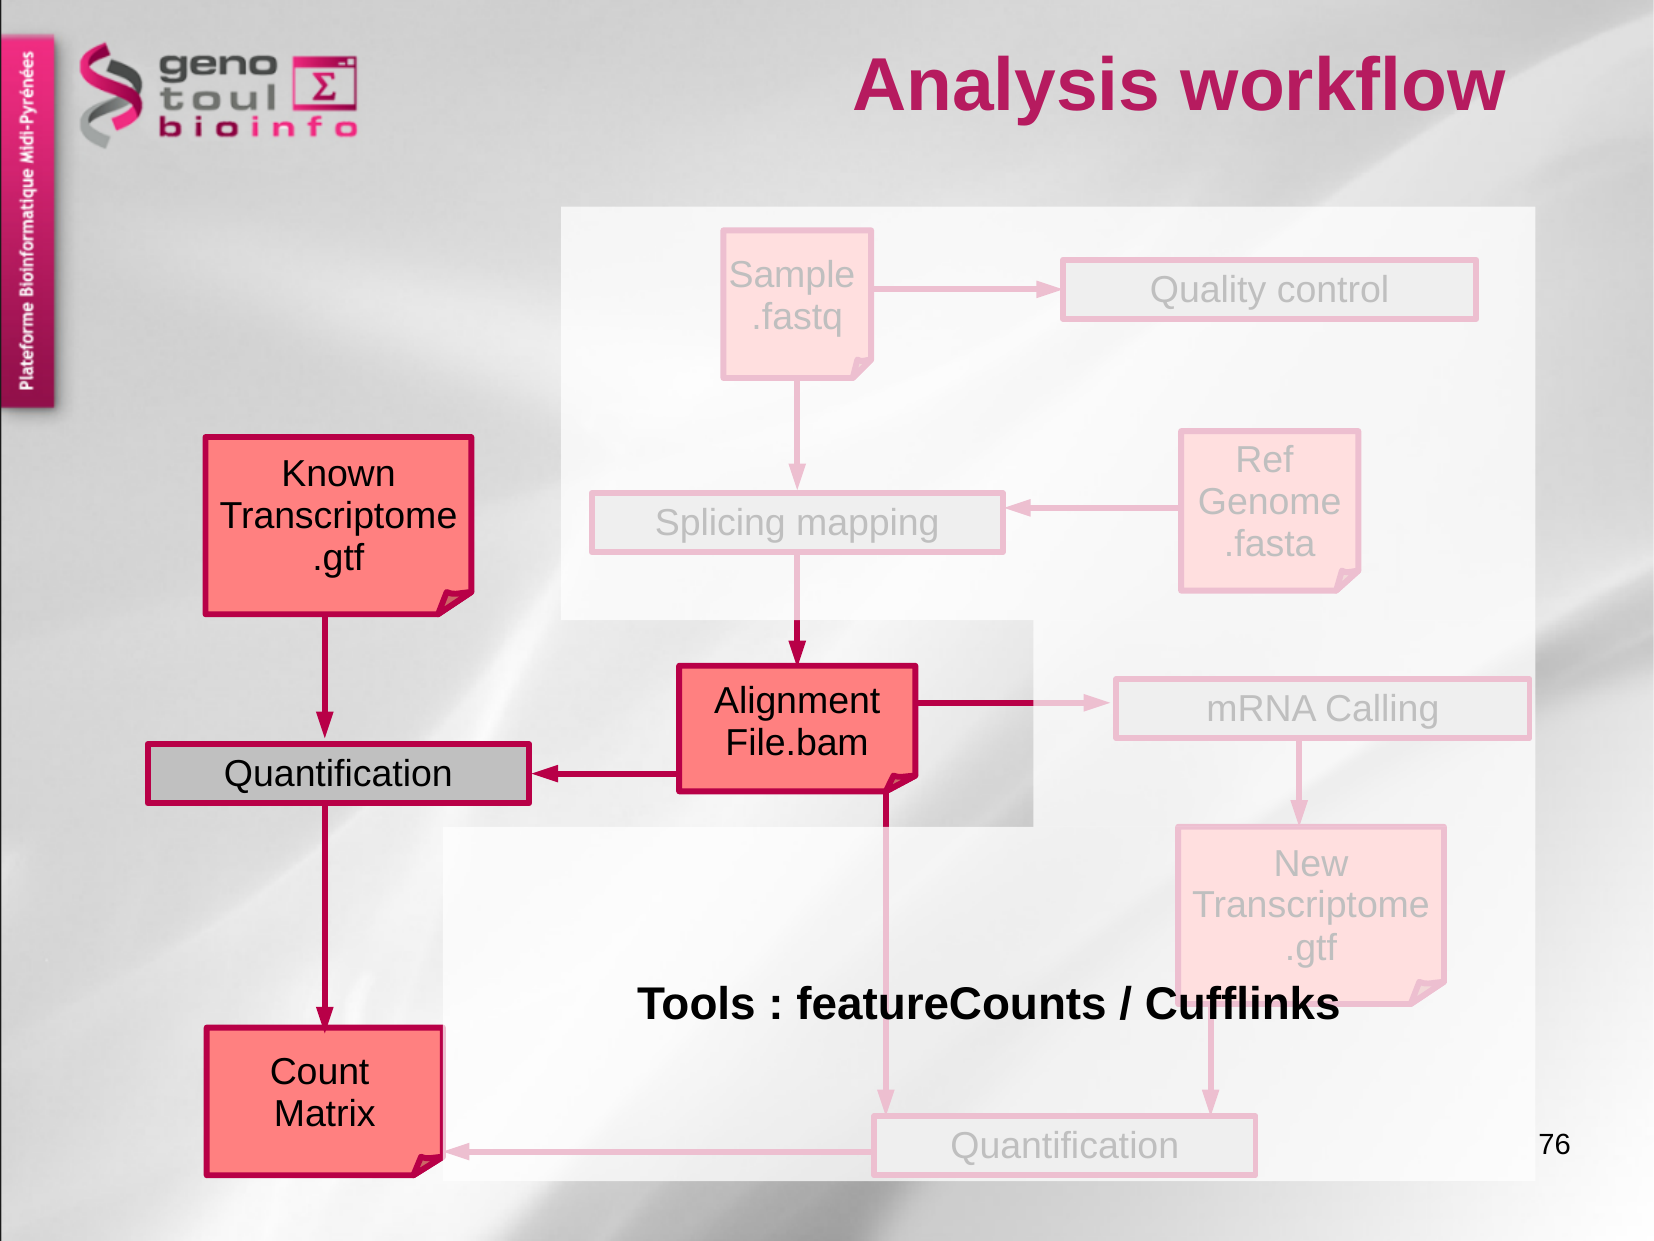

# Analysis workflow
Sample
.fastq
Quality control
Ref
Genome
.fasta
Known
Transcriptome
.gtf
Splicing mapping
Alignment
File.bam
mRNA Calling
Quantification
Tools : featureCounts / Cufflinks
New
Transcriptome
.gtf
Count
Matrix
Quantification